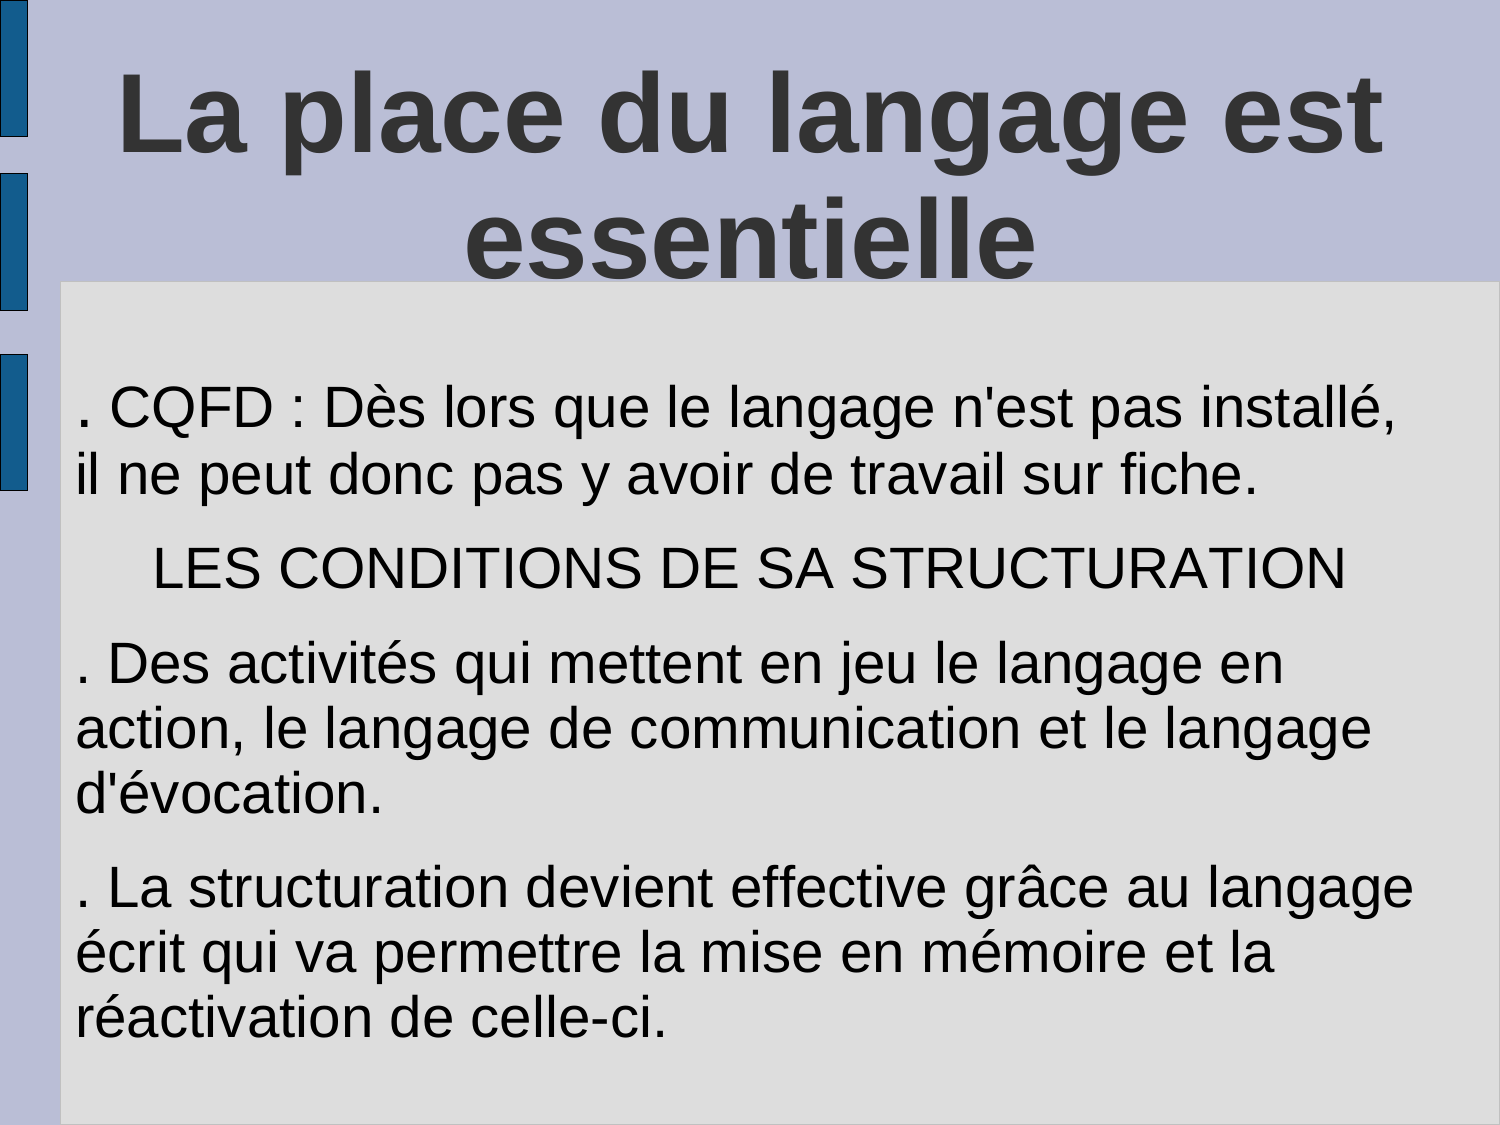

# La place du langage est essentielle
. CQFD : Dès lors que le langage n'est pas installé, il ne peut donc pas y avoir de travail sur fiche.
LES CONDITIONS DE SA STRUCTURATION
. Des activités qui mettent en jeu le langage en action, le langage de communication et le langage d'évocation.
. La structuration devient effective grâce au langage écrit qui va permettre la mise en mémoire et la réactivation de celle-ci.